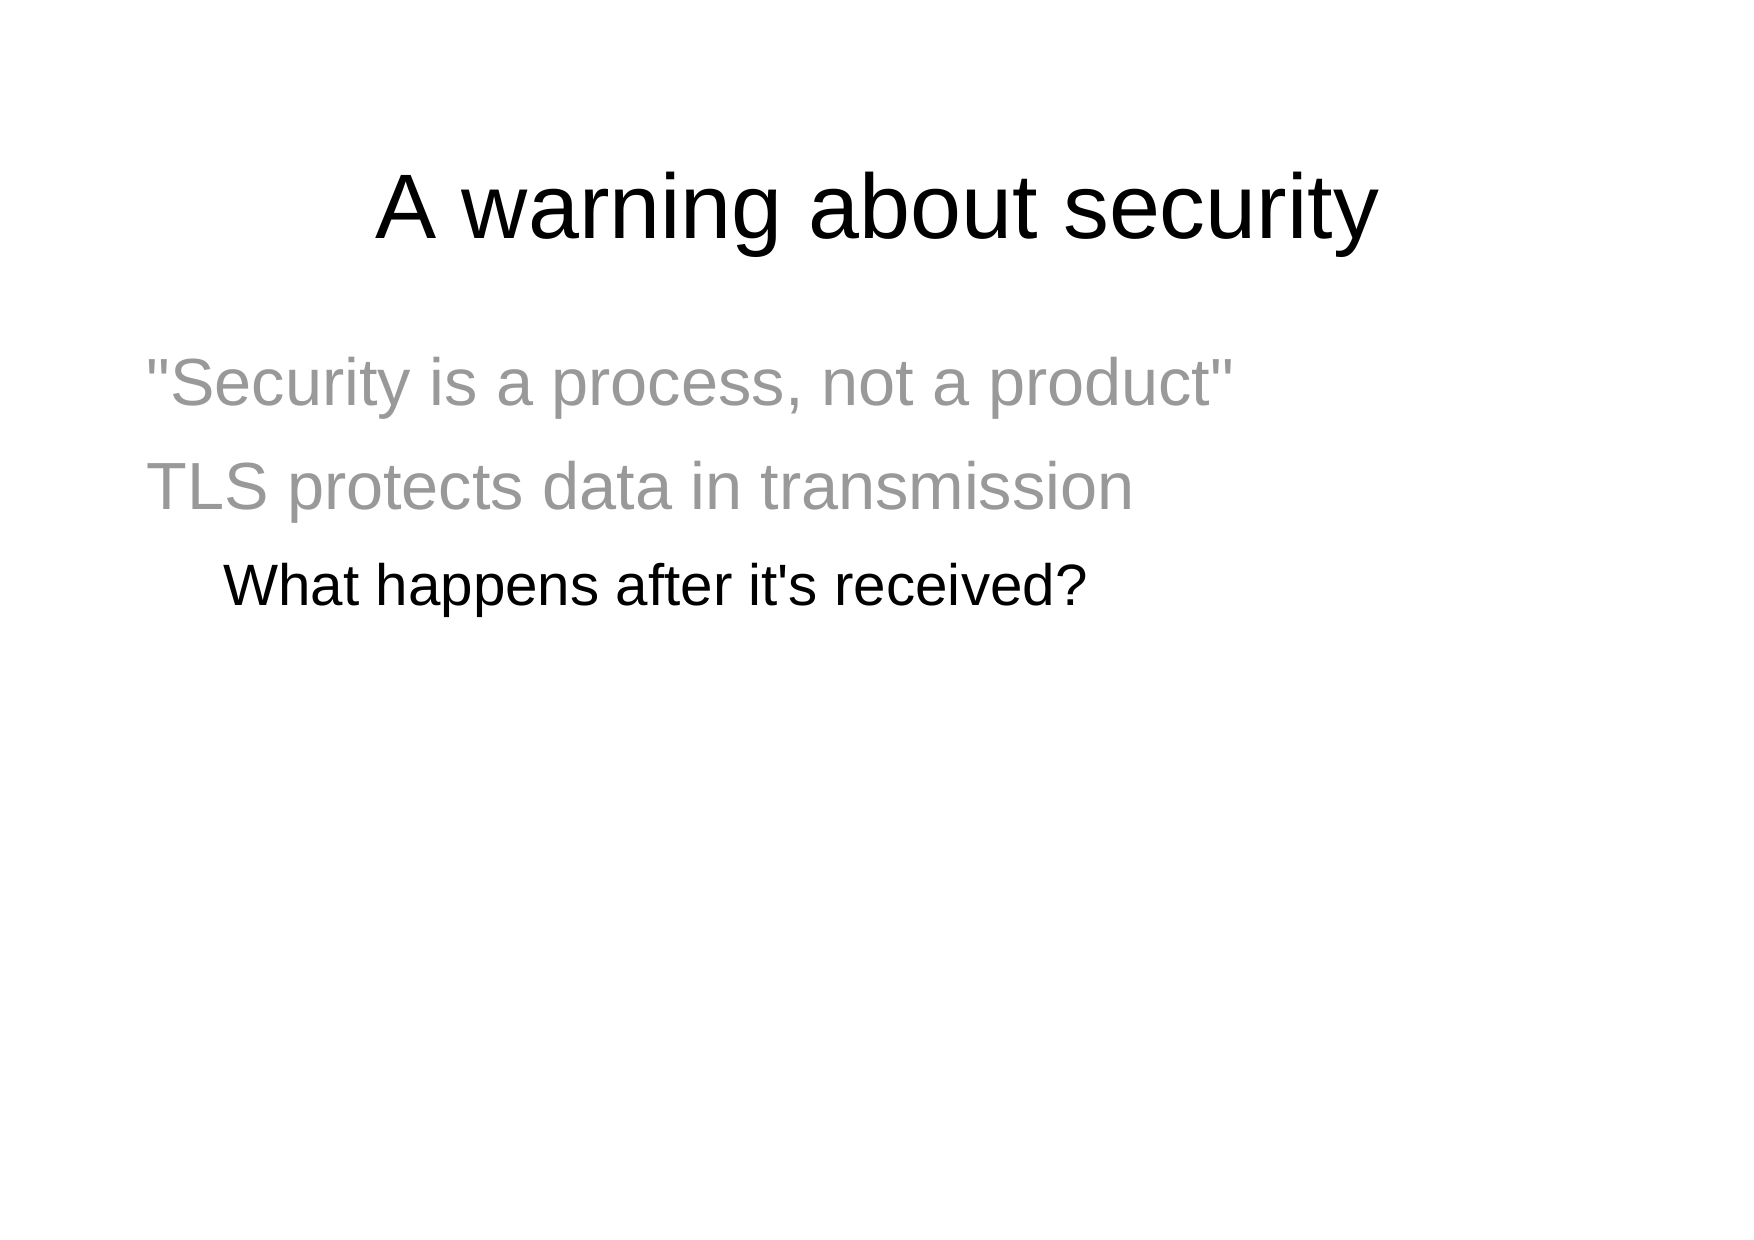

# A warning about security
"Security is a process, not a product"
TLS protects data in transmission
What happens after it's received?